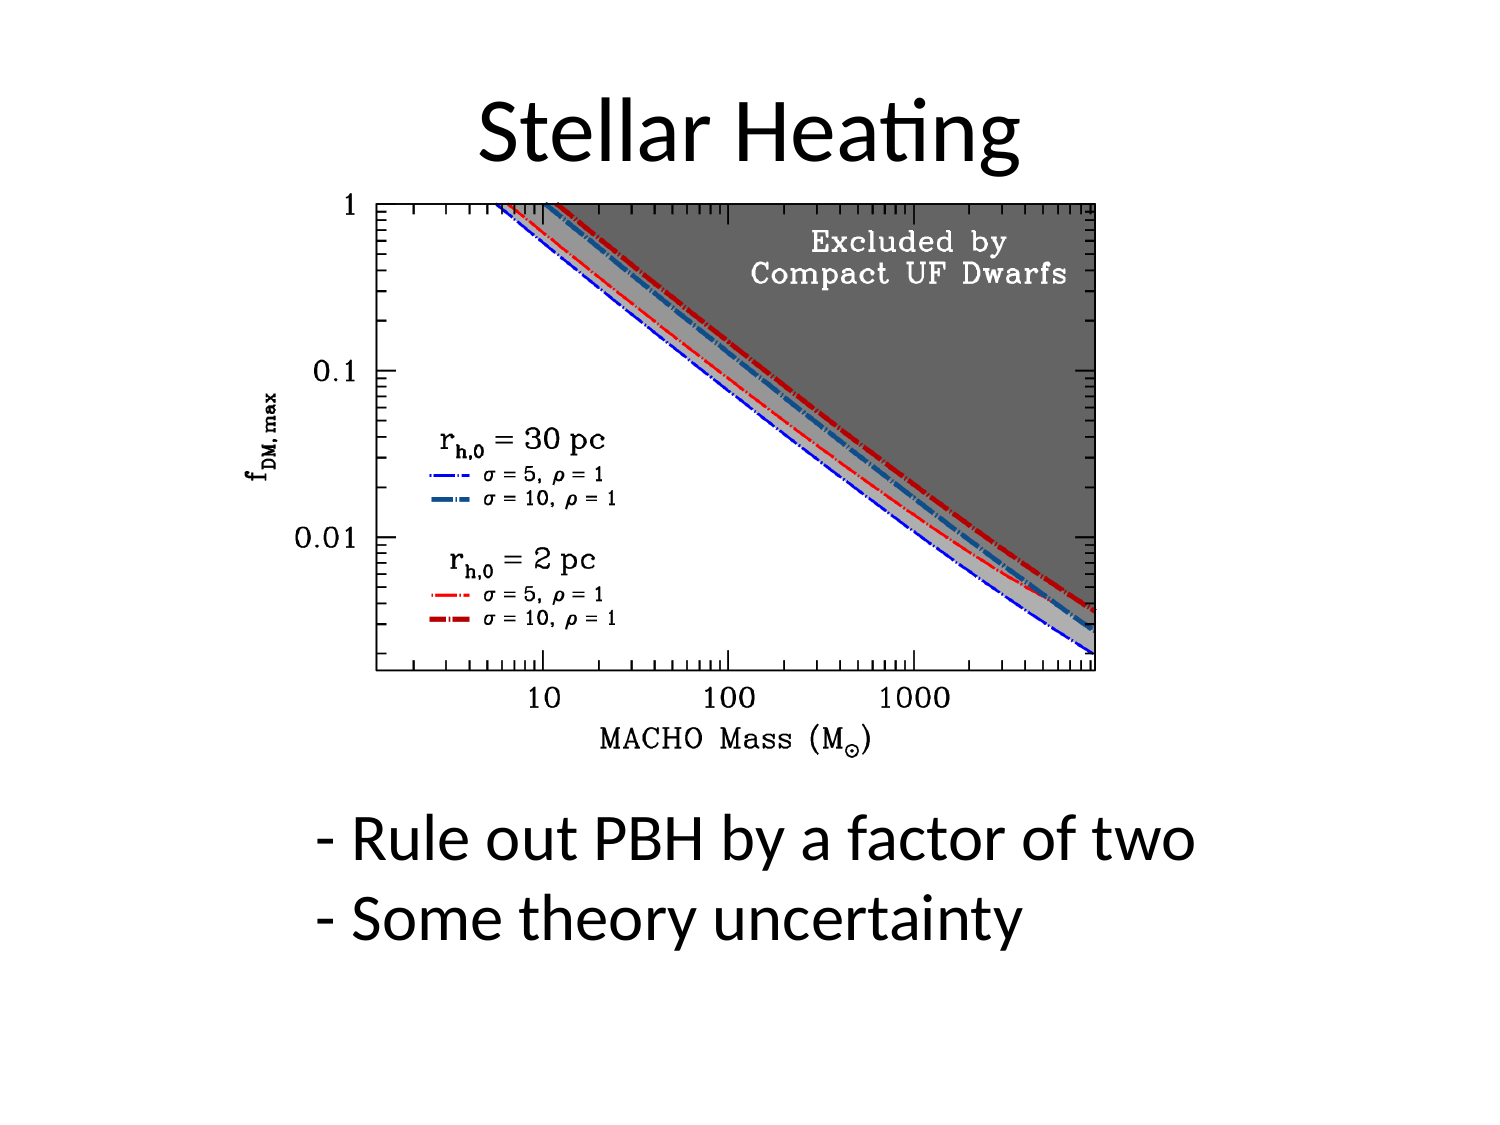

# Stellar Heating
- Rule out PBH by a factor of two
- Some theory uncertainty